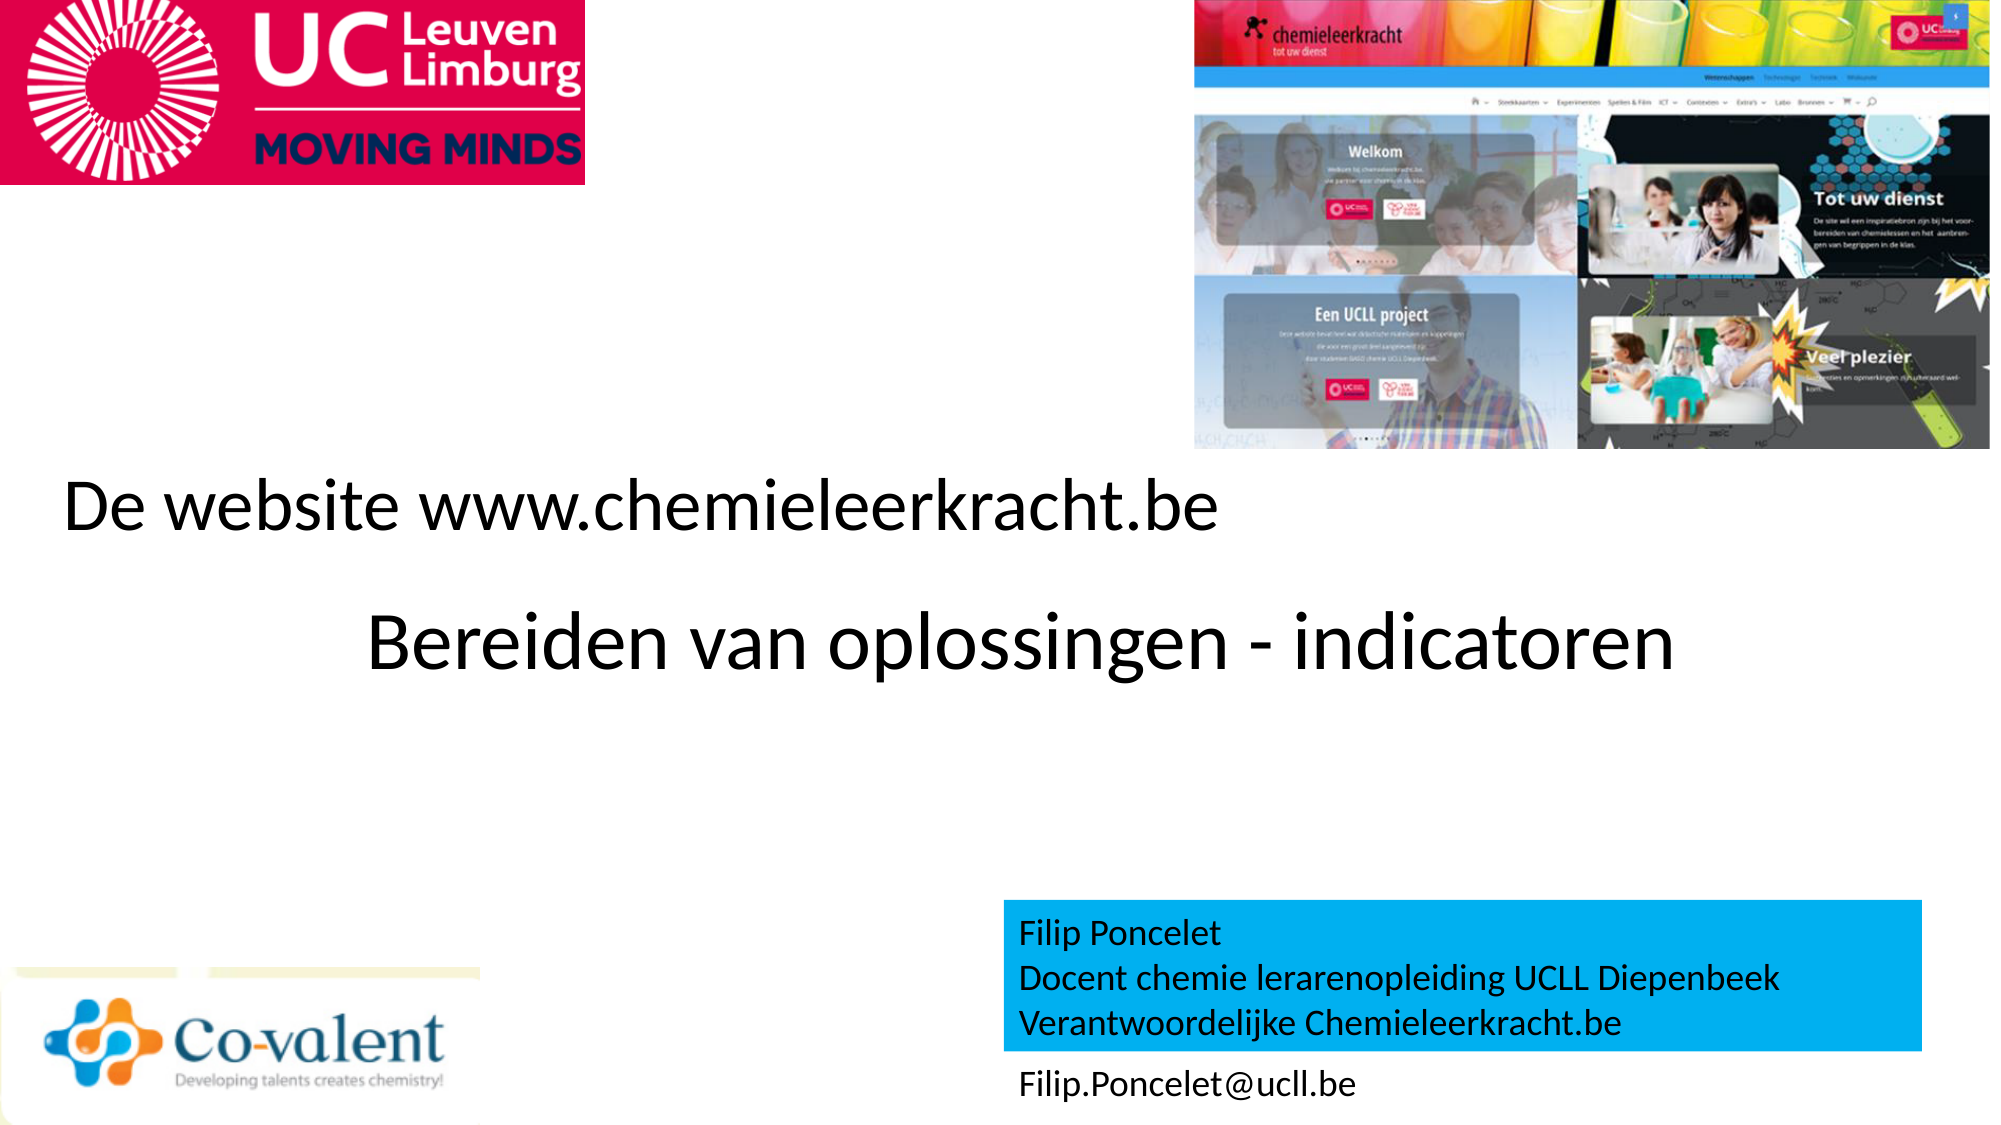

De website www.chemieleerkracht.be
Bereiden van oplossingen - indicatoren
Filip Poncelet
Docent chemie lerarenopleiding UCLL Diepenbeek
Verantwoordelijke Chemieleerkracht.be
Filip.Poncelet@ucll.be